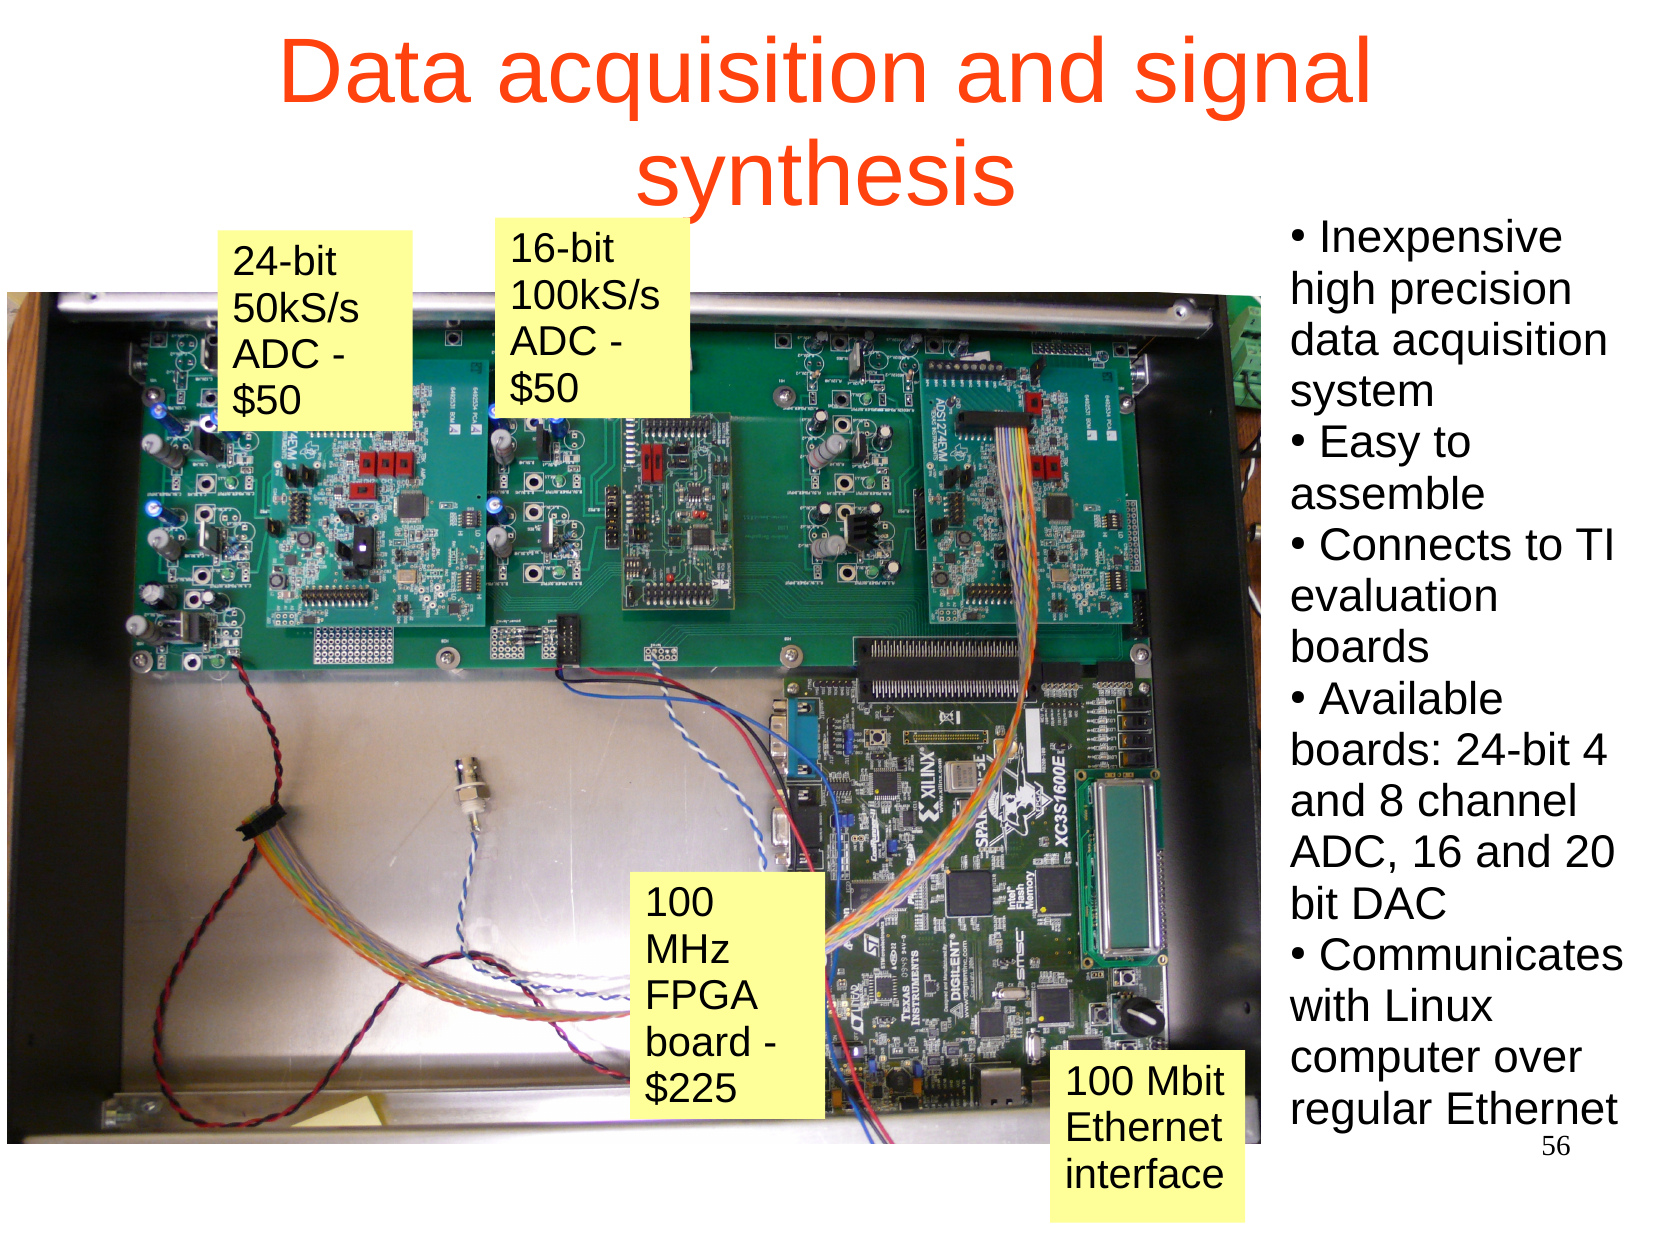

# Data acquisition and signal synthesis
 Inexpensive high precision data acquisition system
 Easy to assemble
 Connects to TI evaluation boards
 Available boards: 24-bit 4 and 8 channel ADC, 16 and 20 bit DAC
 Communicates with Linux computer over regular Ethernet
16-bit 100kS/s ADC - $50
24-bit 50kS/s ADC - $50
100 MHz FPGA board - $225
100 Mbit
Ethernet
interface
56